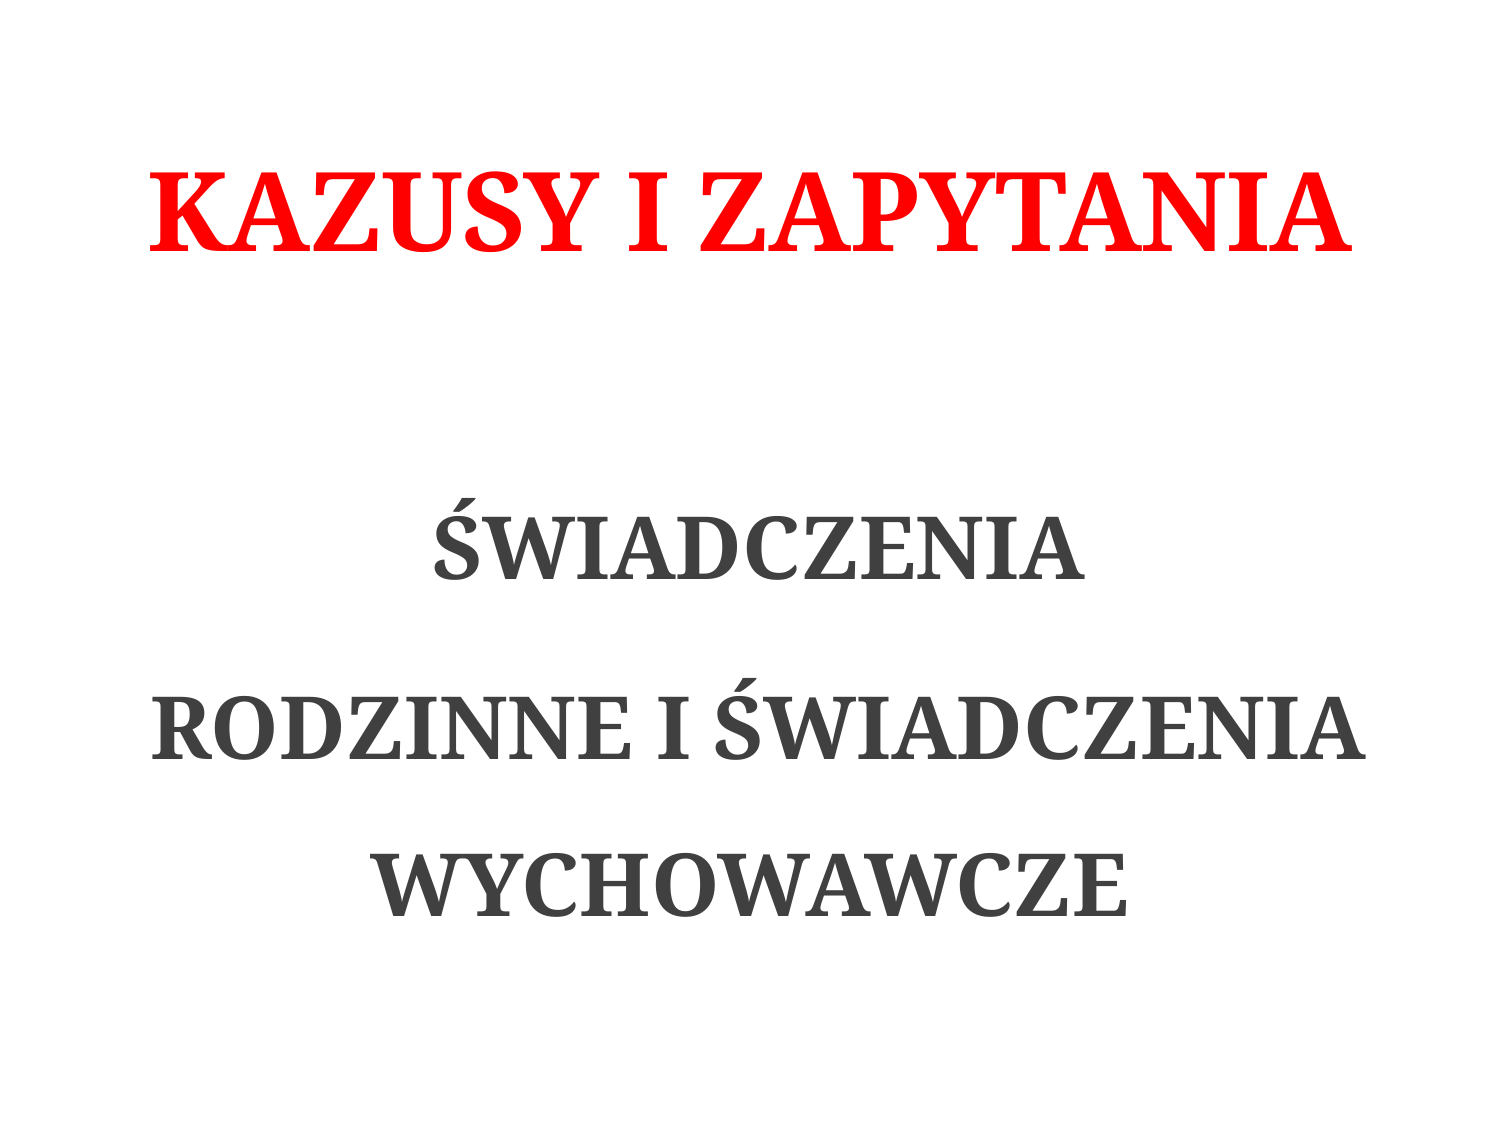

# KAZUSY I ZAPYTANIA
ŚWIADCZENIA
RODZINNE I ŚWIADCZENIA WYCHOWAWCZE